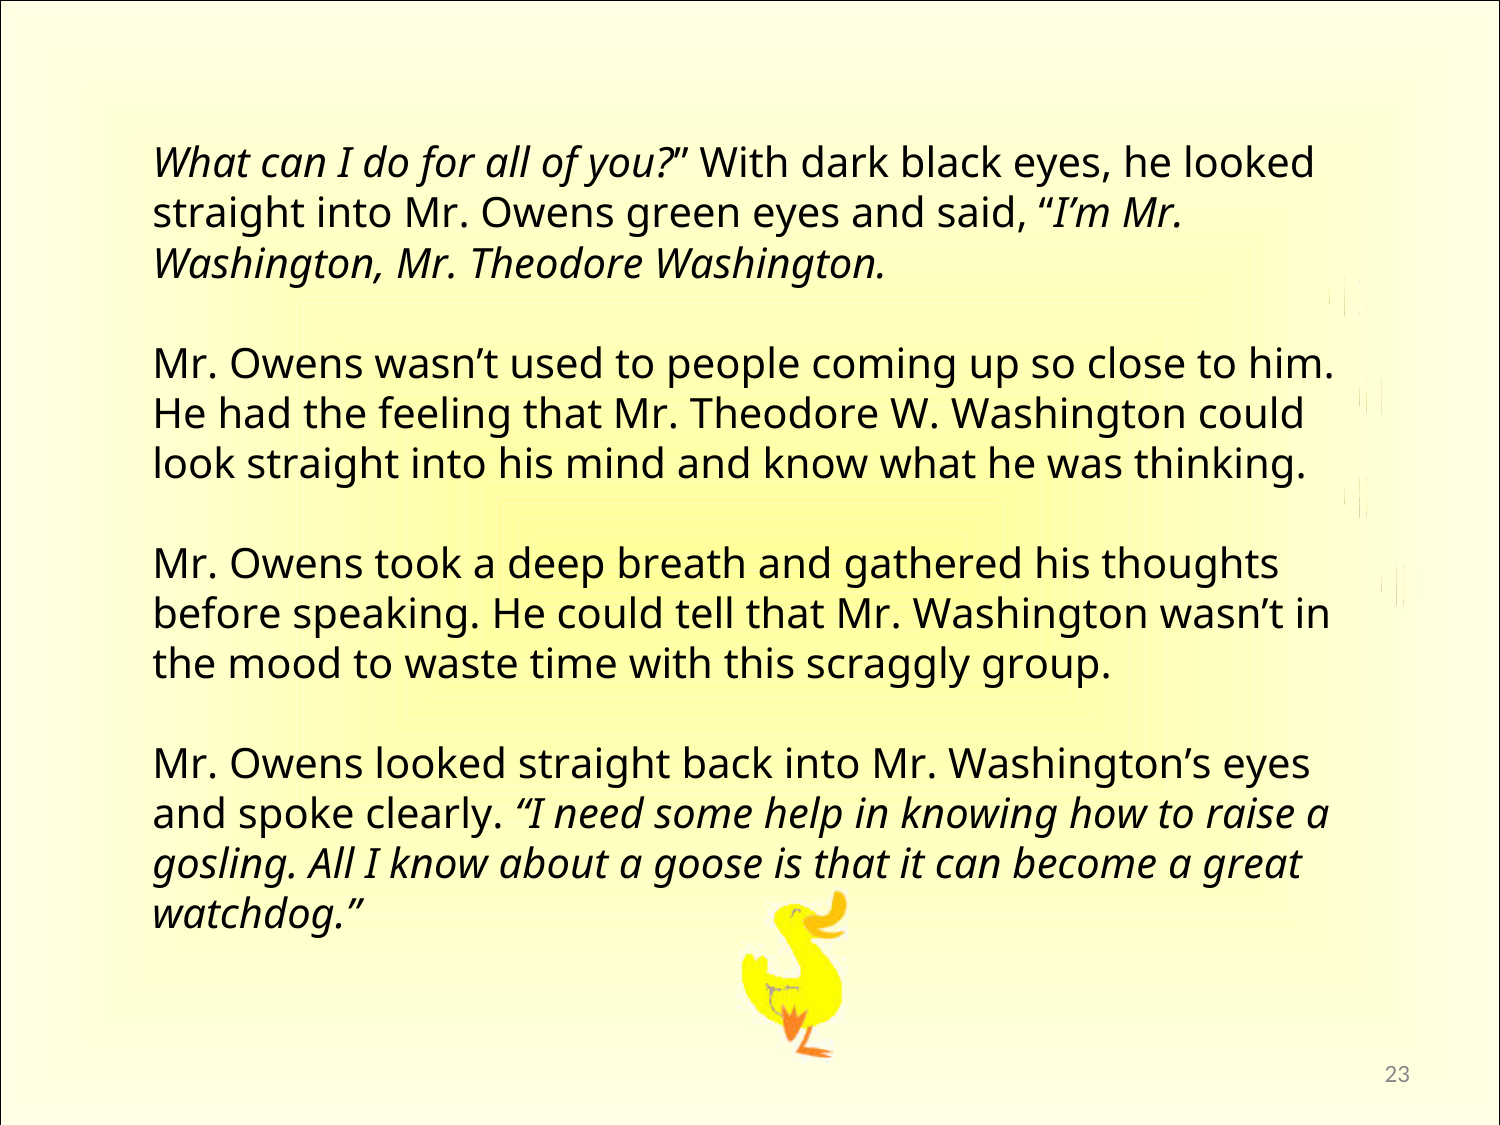

What can I do for all of you?” With dark black eyes, he looked straight into Mr. Owens green eyes and said, “I’m Mr. Washington, Mr. Theodore Washington.
Mr. Owens wasn’t used to people coming up so close to him. He had the feeling that Mr. Theodore W. Washington could look straight into his mind and know what he was thinking.
Mr. Owens took a deep breath and gathered his thoughts before speaking. He could tell that Mr. Washington wasn’t in the mood to waste time with this scraggly group.
Mr. Owens looked straight back into Mr. Washington’s eyes and spoke clearly. “I need some help in knowing how to raise a gosling. All I know about a goose is that it can become a great watchdog.”